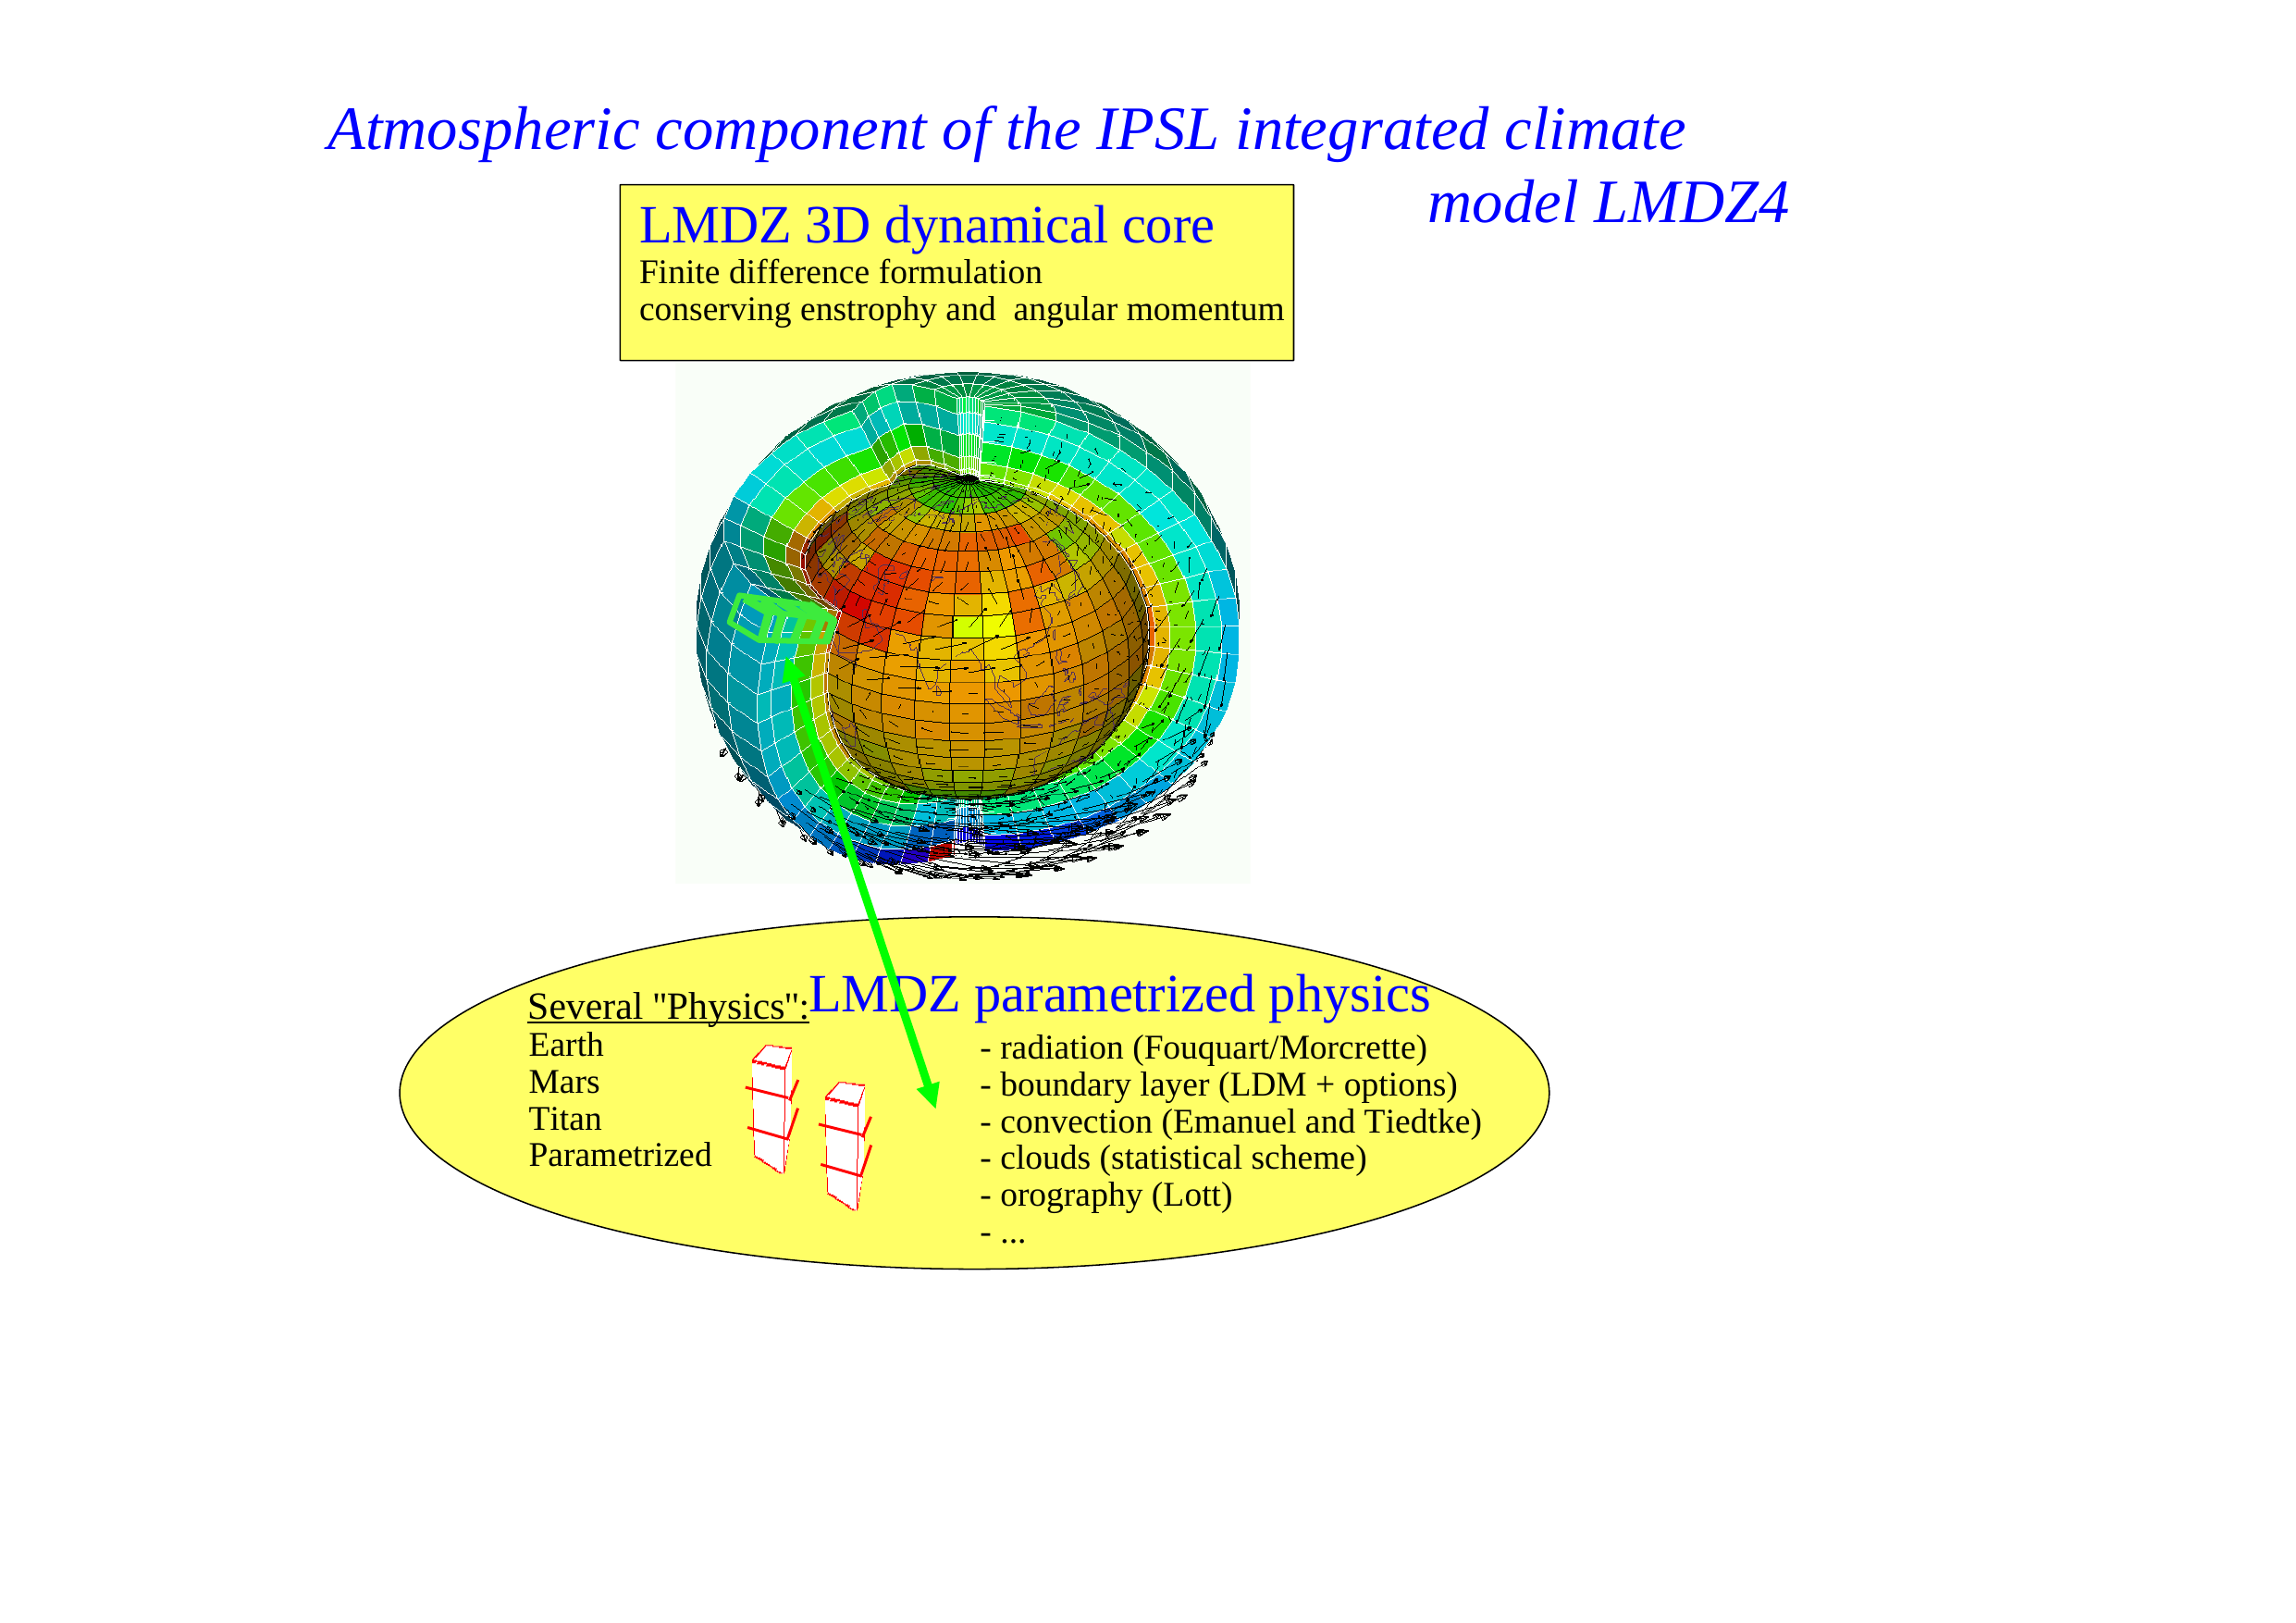

Atmospheric component of the IPSL integrated climate
 model LMDZ4
LMDZ 3D dynamical core
Finite difference formulation
conserving enstrophy and angular momentum
LMDZ parametrized physics
Several ''Physics'':
Earth
Mars
Titan
Parametrized
- radiation (Fouquart/Morcrette)
- boundary layer (LDM + options)
- convection (Emanuel and Tiedtke)
- clouds (statistical scheme)
- orography (Lott)
- ...